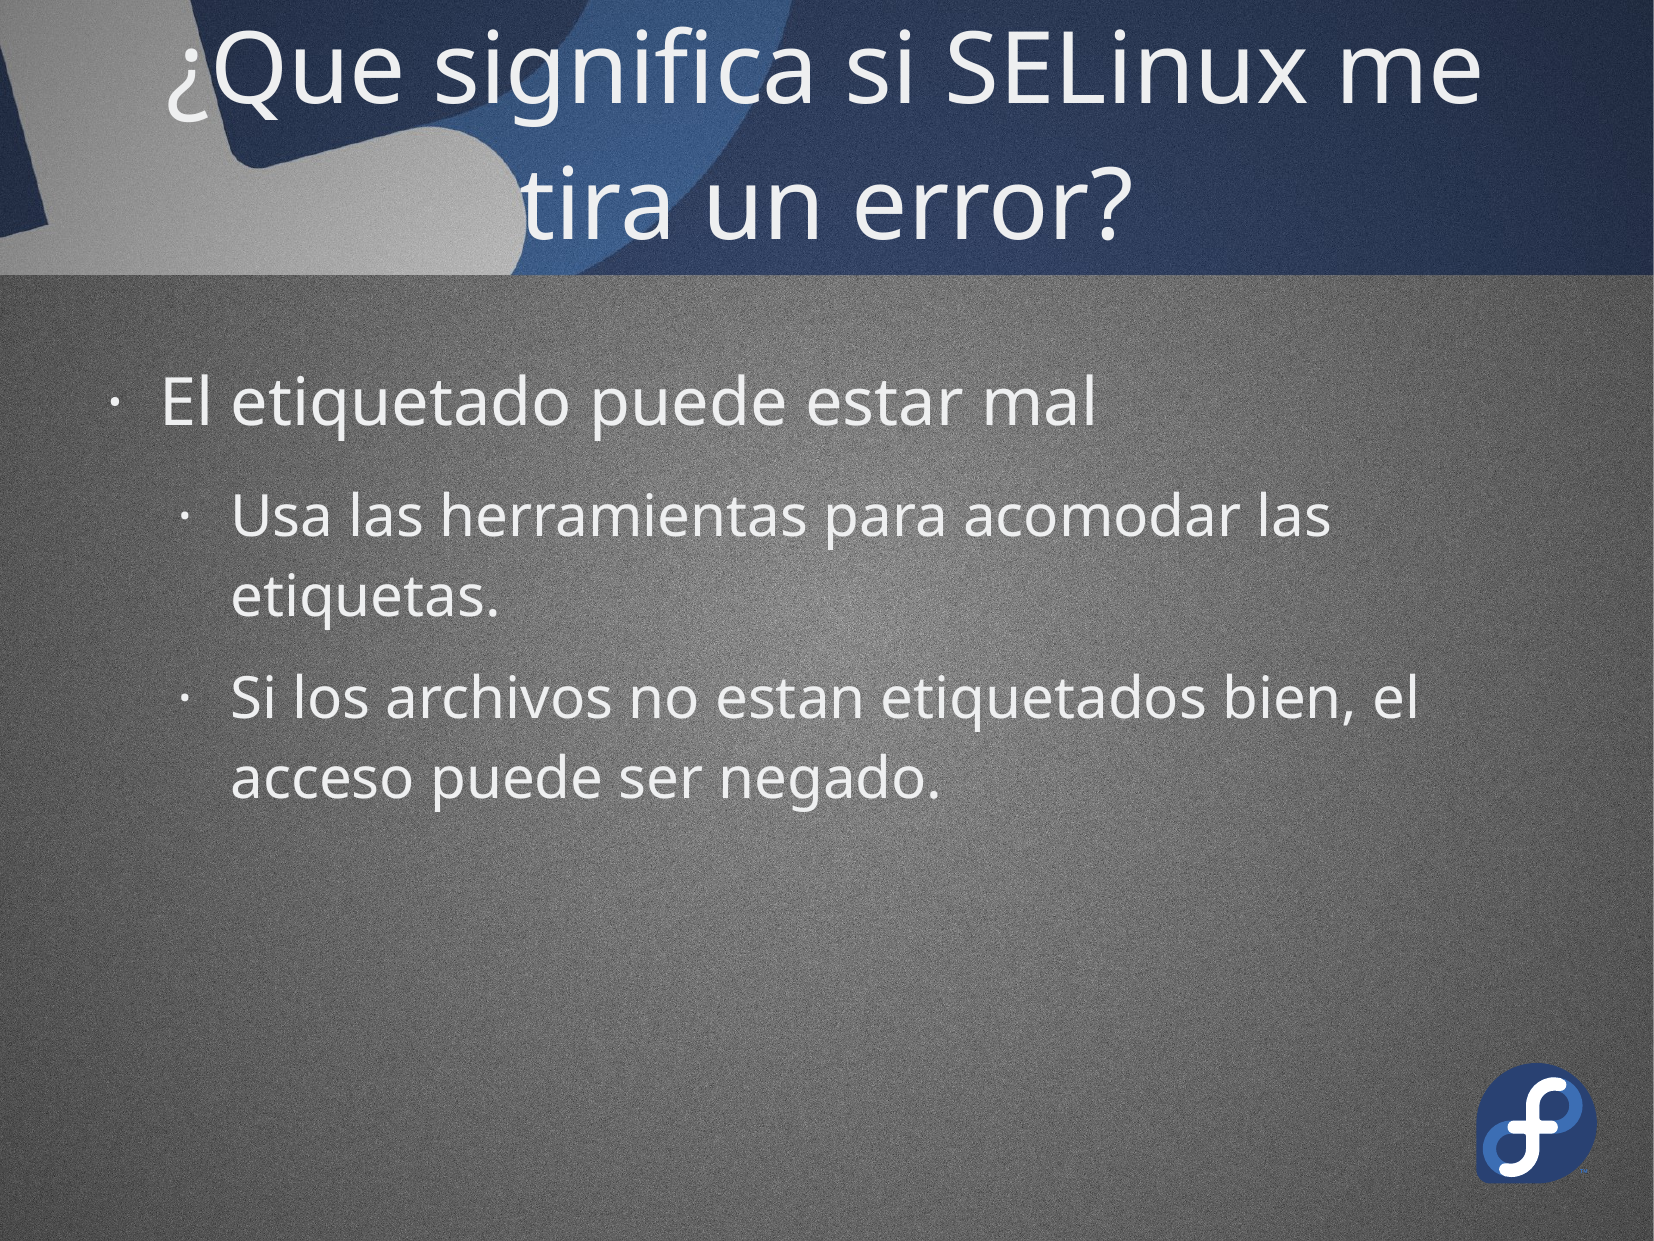

# ¿Que significa si SELinux me tira un error?
El etiquetado puede estar mal
Usa las herramientas para acomodar las etiquetas.
Si los archivos no estan etiquetados bien, el acceso puede ser negado.